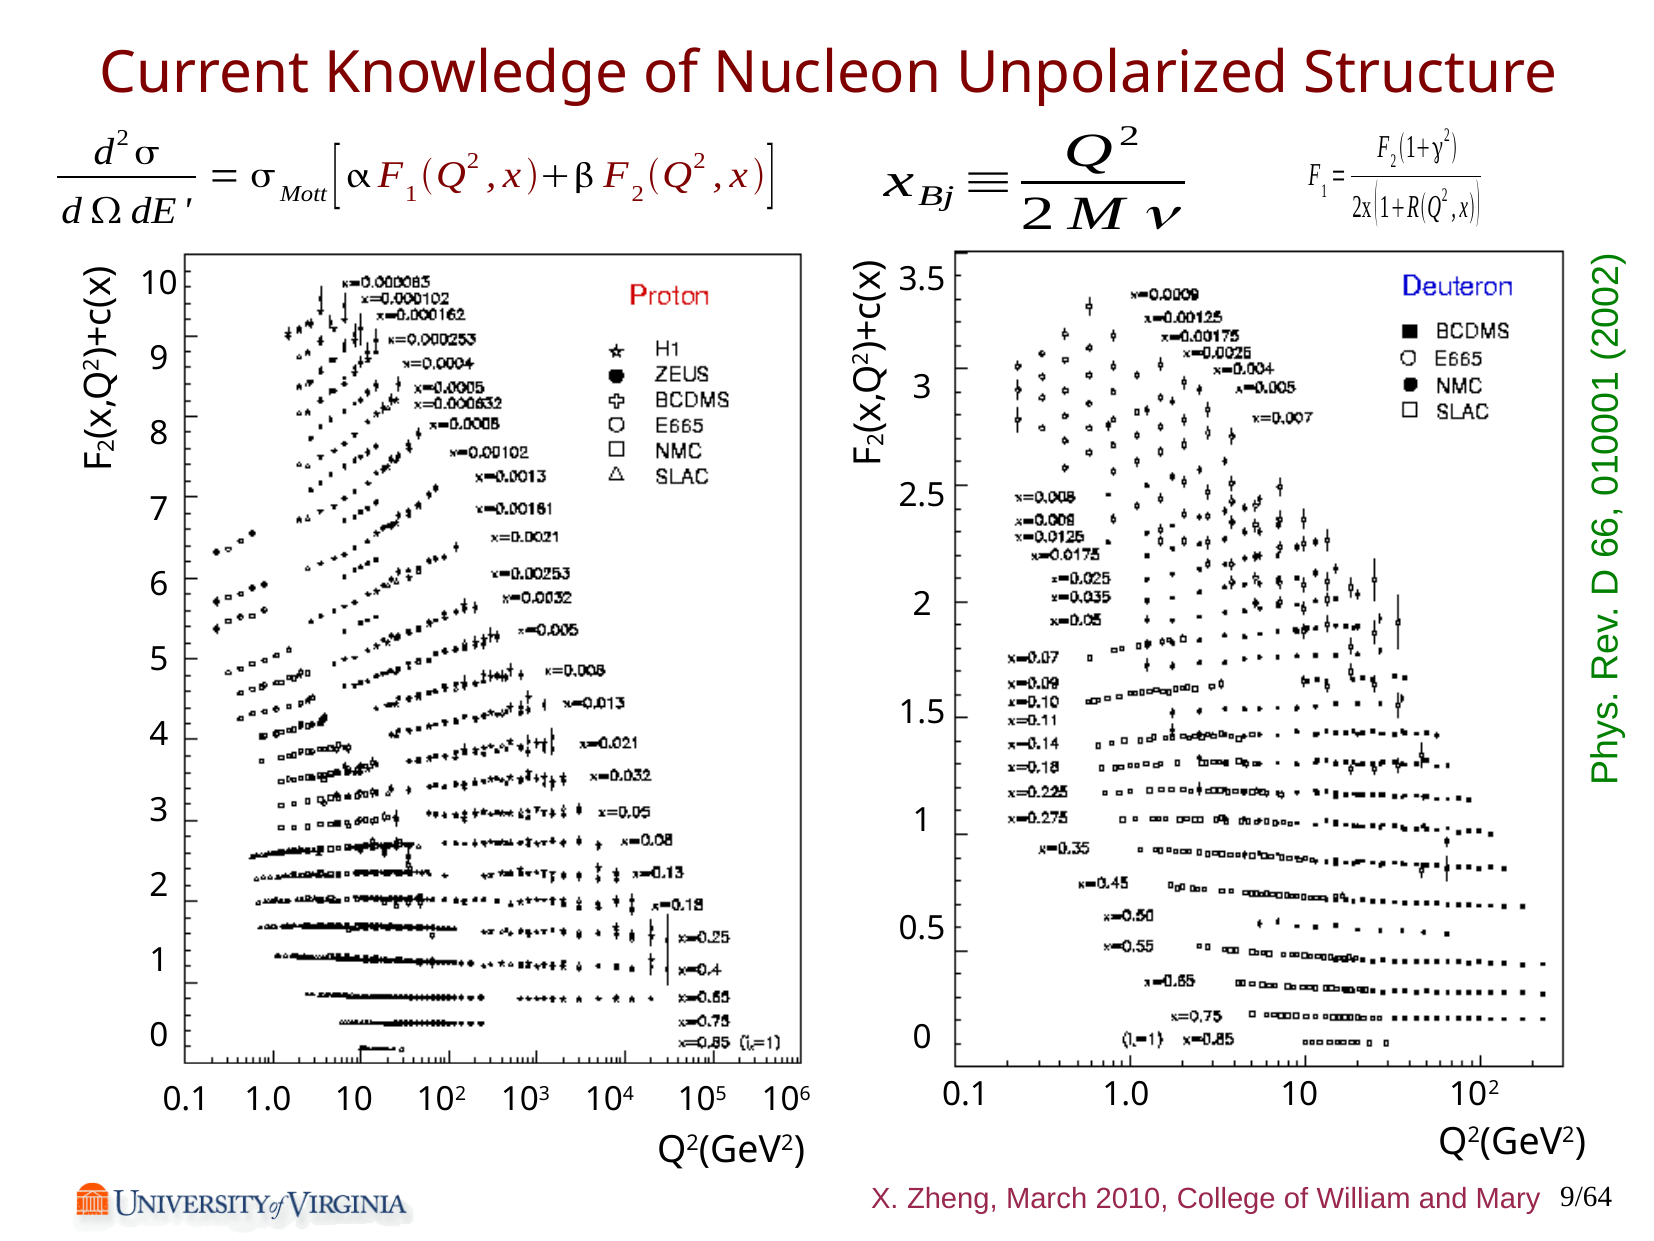

Current Knowledge of Nucleon Unpolarized Structure
10
9
8
7
6
5
4
3
2
1
0
3.5
3
2.5
2
1.5
1
0.5
0
F2(x,Q2)+c(x)
F2(x,Q2)+c(x)
# Phys. Rev. D 66, 010001 (2002)
0.1 1.0 10 102 103 104 105 106
0.1 1.0 10 102
Q2(GeV2)
Q2(GeV2)